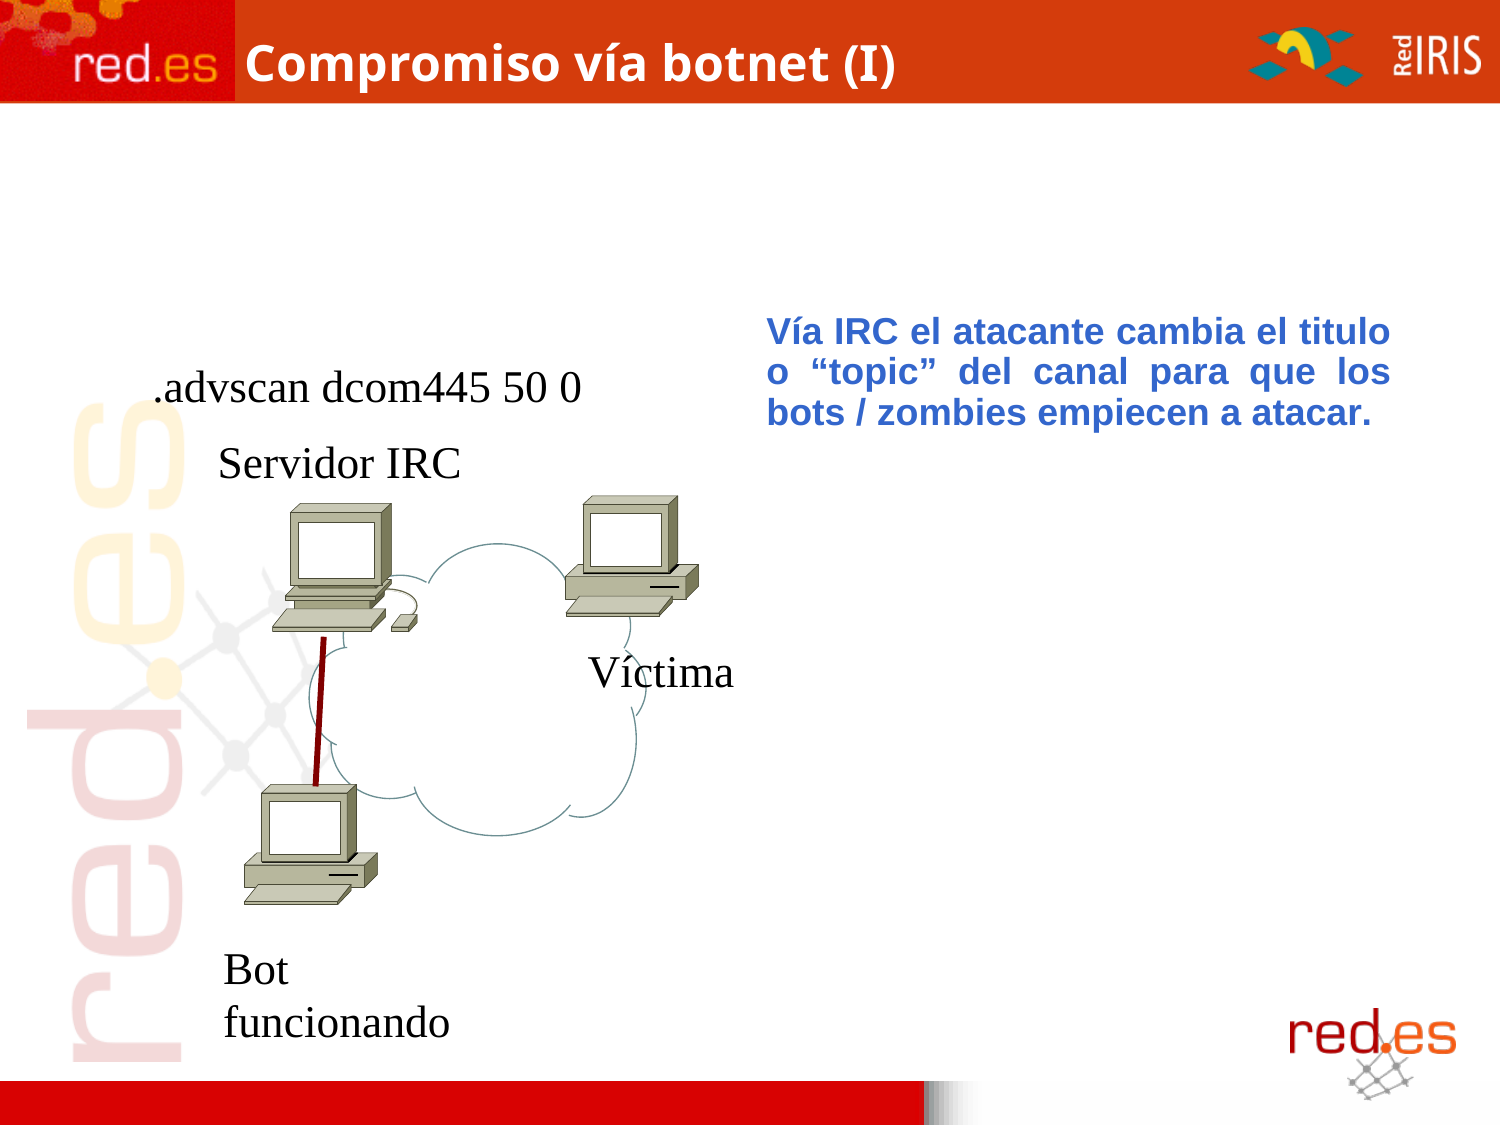

Compromiso vía botnet (I)
# Vía IRC el atacante cambia el titulo o “topic” del canal para que los bots / zombies empiecen a atacar.
.advscan dcom445 50 0
Servidor IRC
Víctima
Bot funcionando